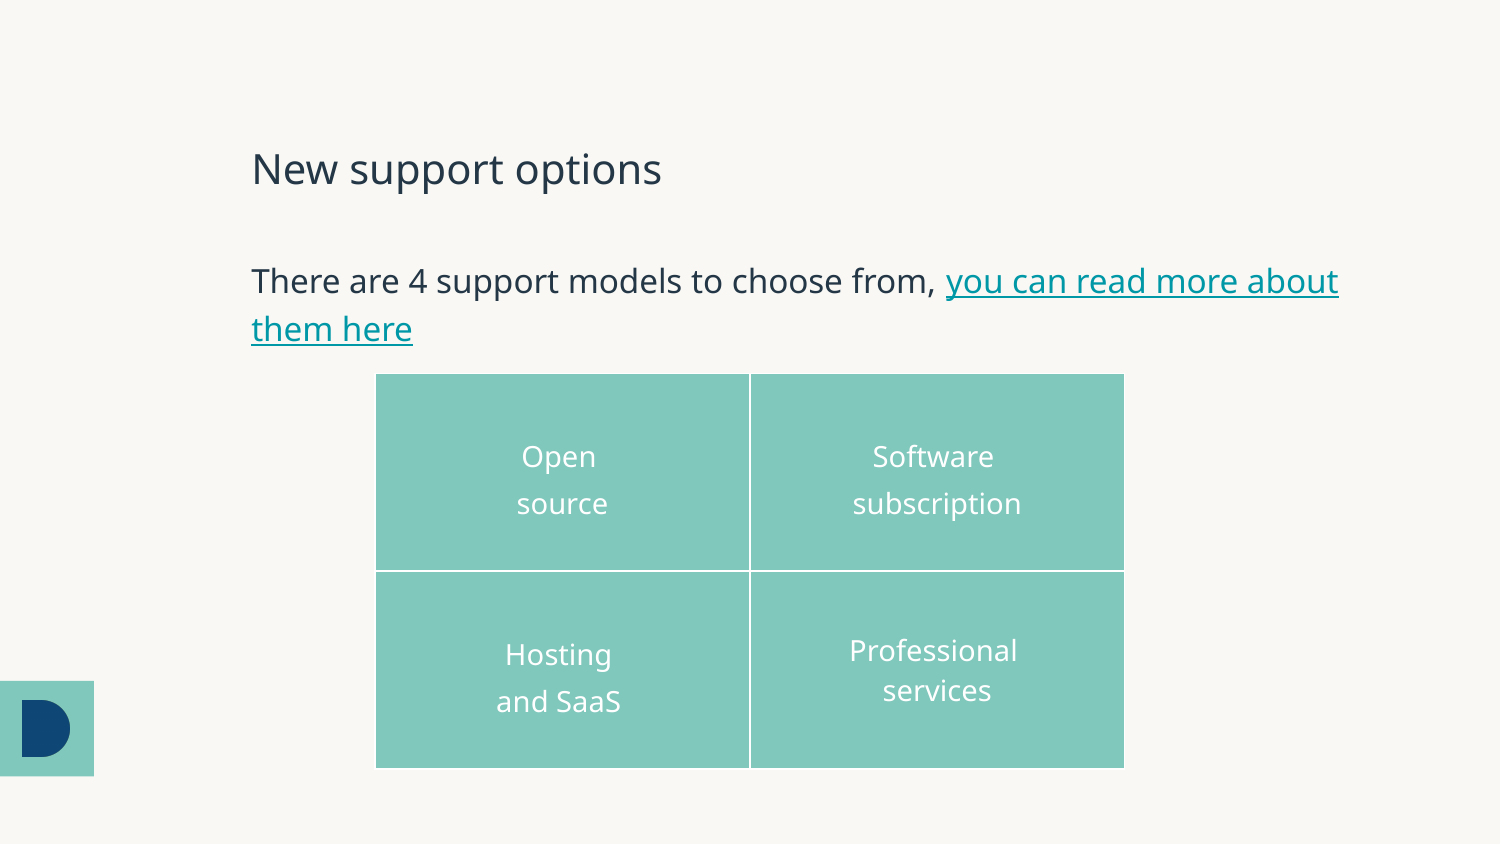

# New support options
There are 4 support models to choose from, you can read more about them here
| Open source | Software subscription |
| --- | --- |
| Hosting and SaaS | Professional services |